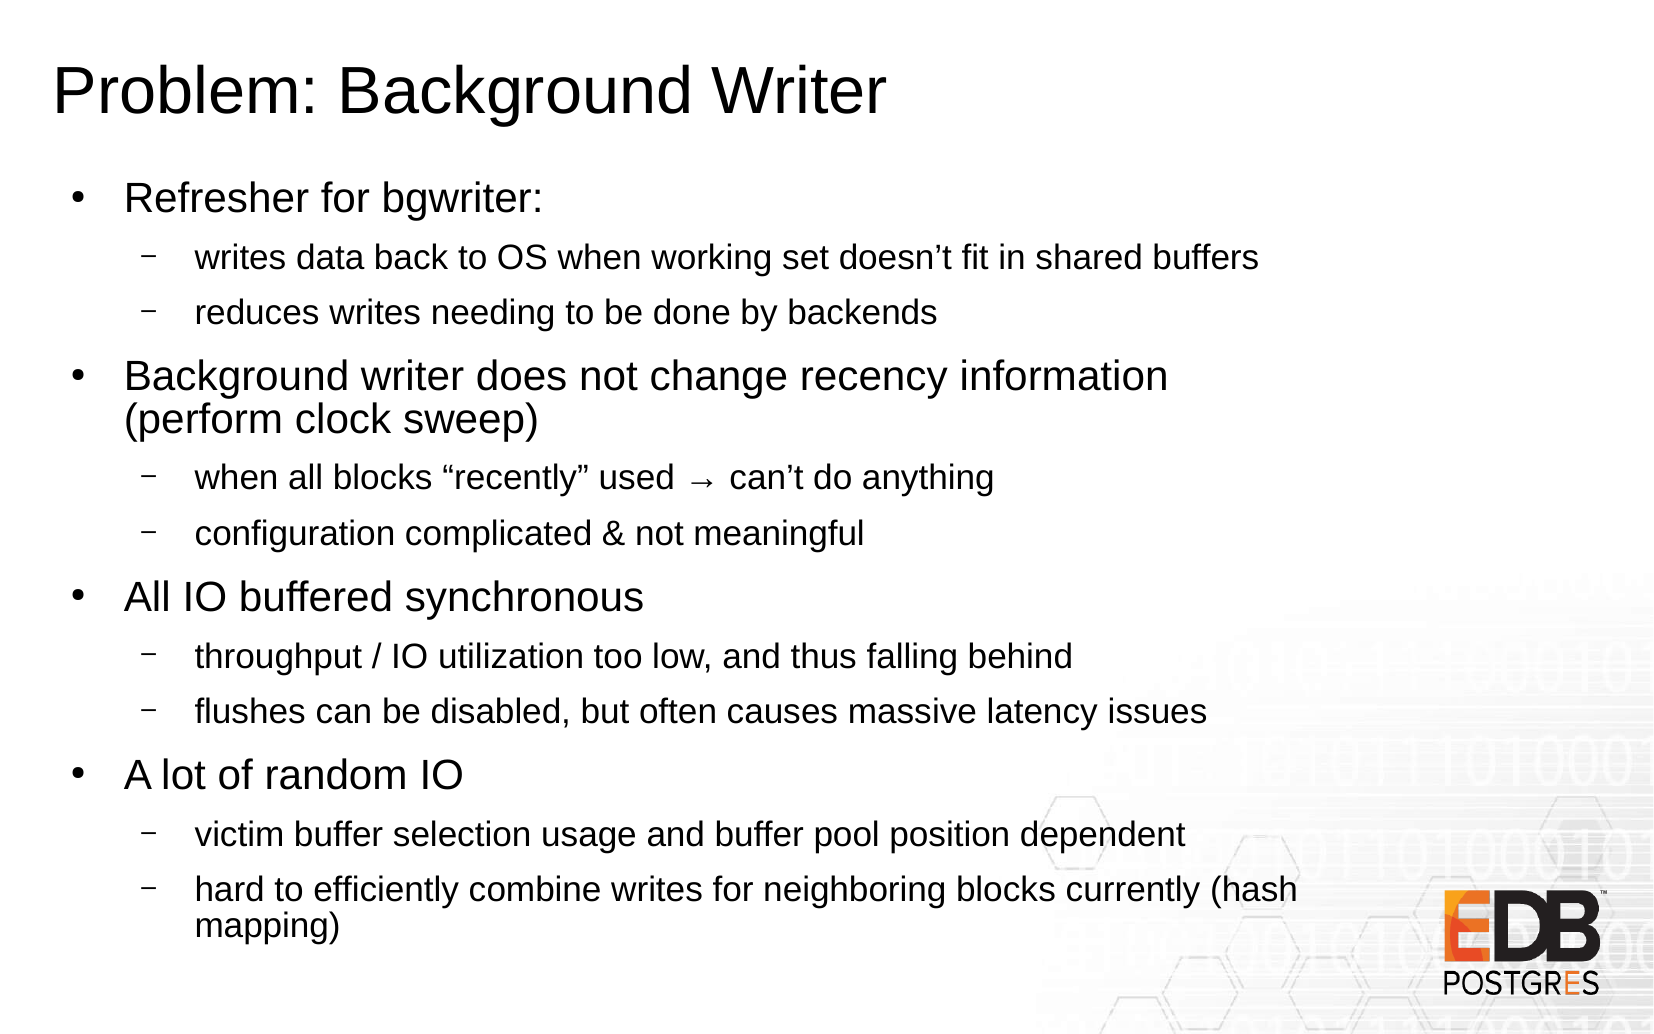

# Problem: Background Writer
Refresher for bgwriter:
writes data back to OS when working set doesn’t fit in shared buffers
reduces writes needing to be done by backends
Background writer does not change recency information (perform clock sweep)
when all blocks “recently” used → can’t do anything
configuration complicated & not meaningful
All IO buffered synchronous
throughput / IO utilization too low, and thus falling behind
flushes can be disabled, but often causes massive latency issues
A lot of random IO
victim buffer selection usage and buffer pool position dependent
hard to efficiently combine writes for neighboring blocks currently (hash mapping)